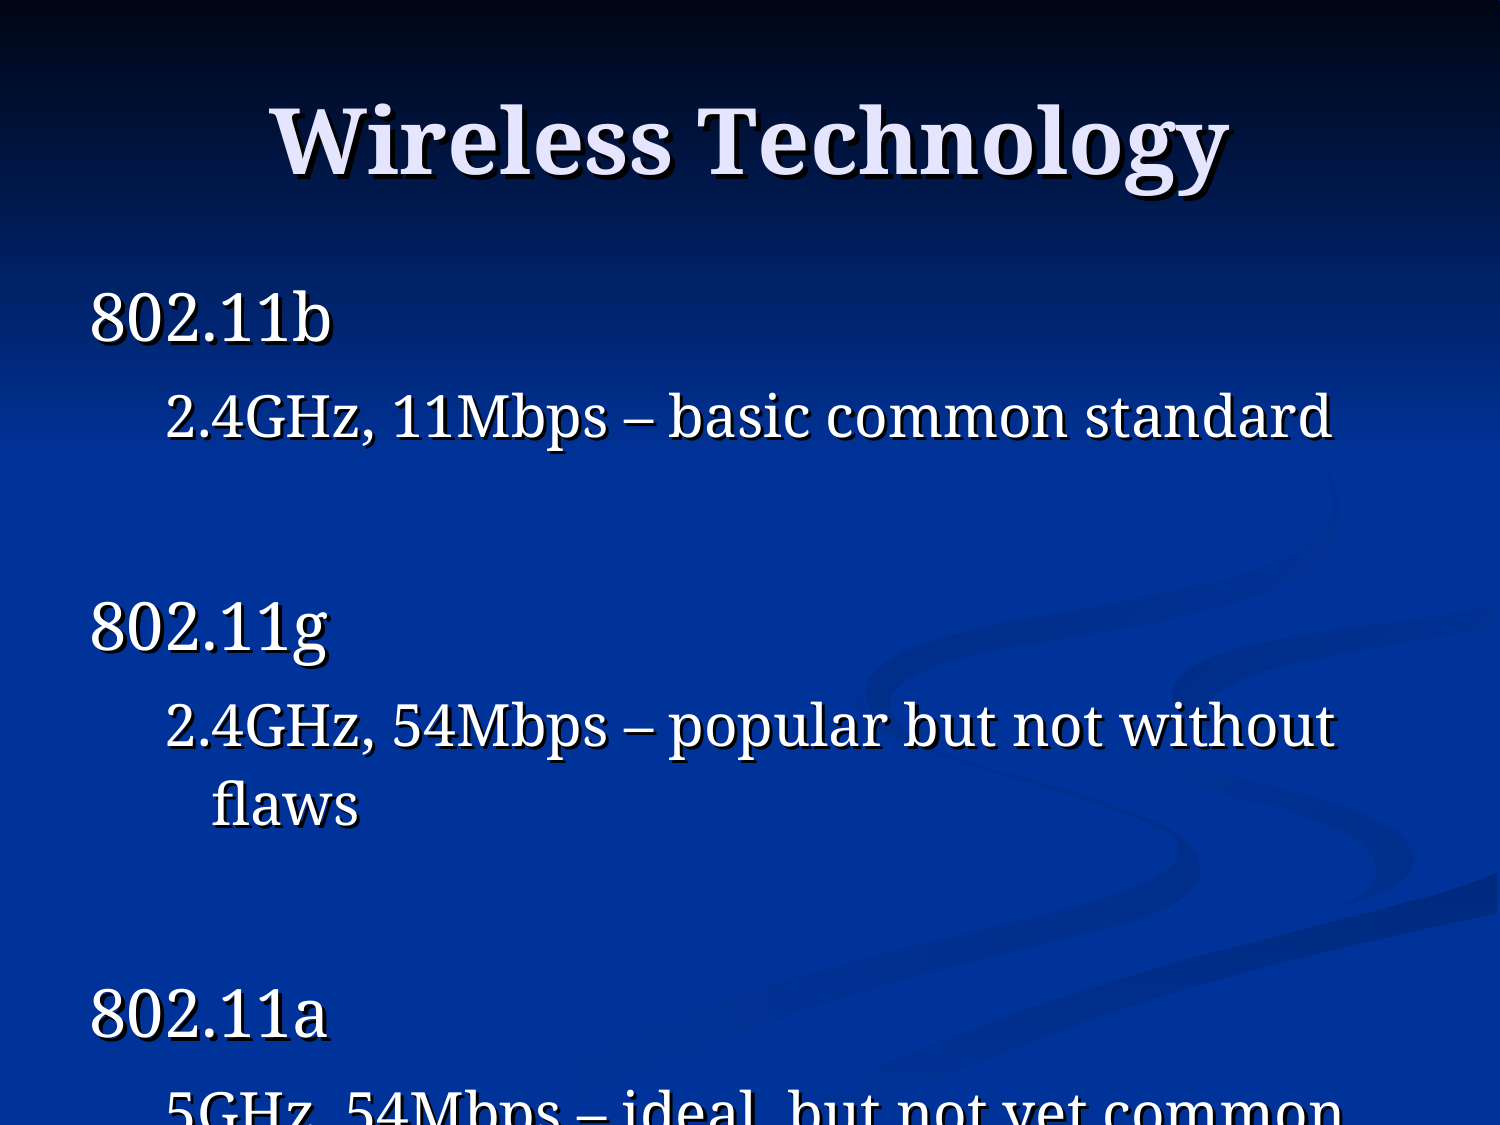

# Wireless Technology
802.11b
2.4GHz, 11Mbps – basic common standard
802.11g
2.4GHz, 54Mbps – popular but not without flaws
802.11a
5GHz, 54Mbps – ideal, but not yet common